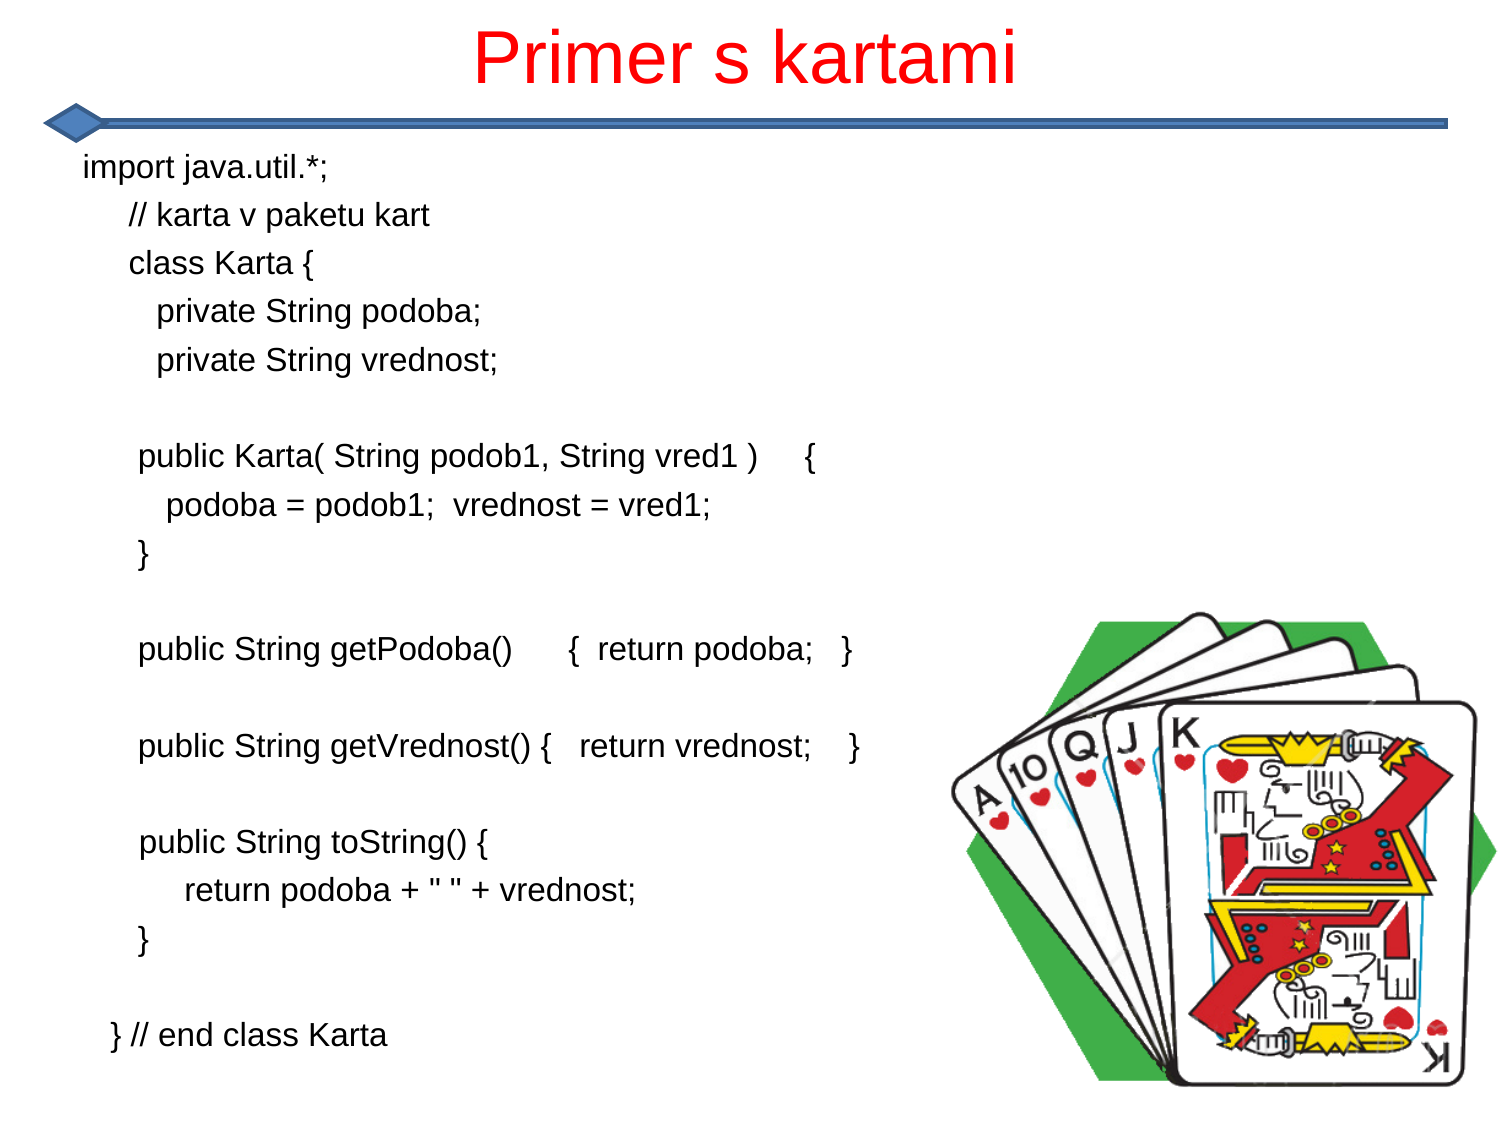

# Primer s kartami
 import java.util.*;
 // karta v paketu kart
 class Karta {
 private String podoba;
 private String vrednost;
 public Karta( String podob1, String vred1 ) {
 podoba = podob1; vrednost = vred1;
 }
 public String getPodoba() { return podoba; }
 public String getVrednost() { return vrednost; }
	 public String toString() {
 return podoba + " " + vrednost;
 }
 } // end class Karta